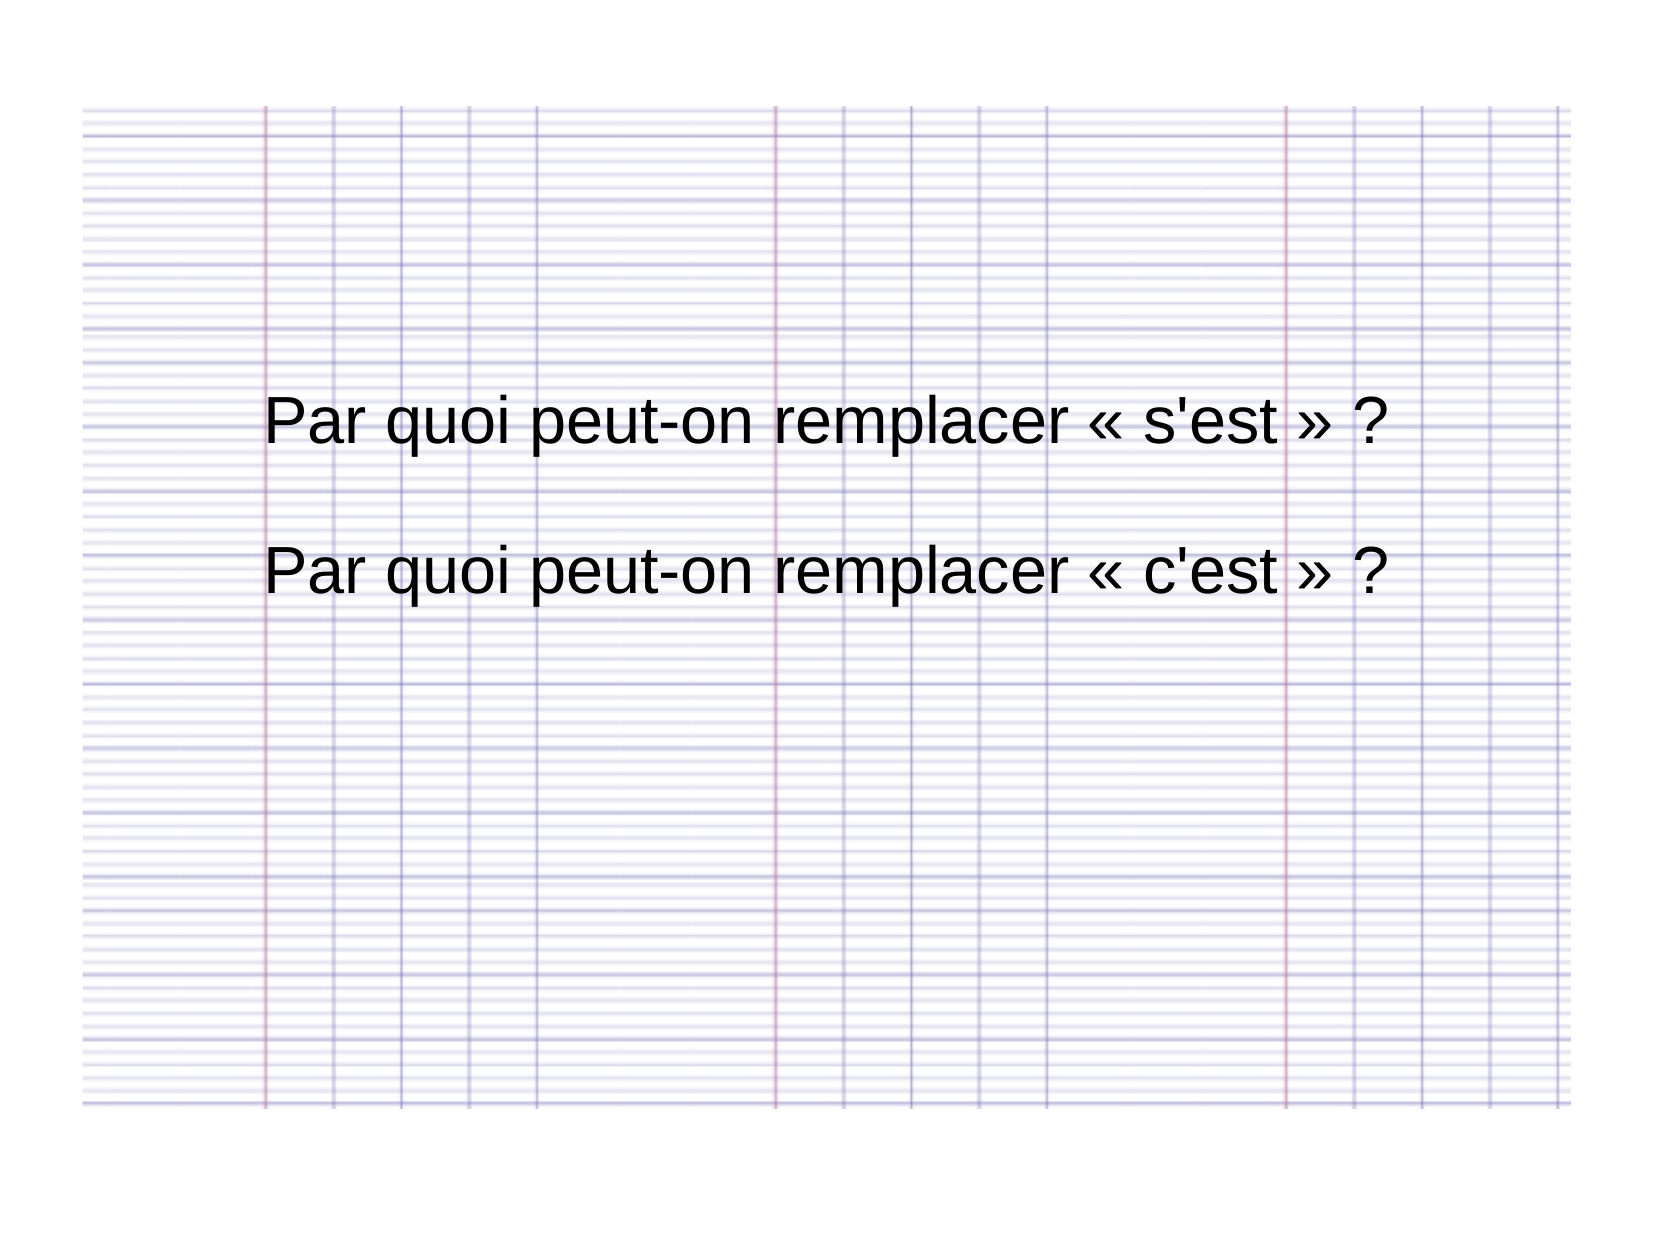

# Par quoi peut-on remplacer « s'est » ?
Par quoi peut-on remplacer « c'est » ?